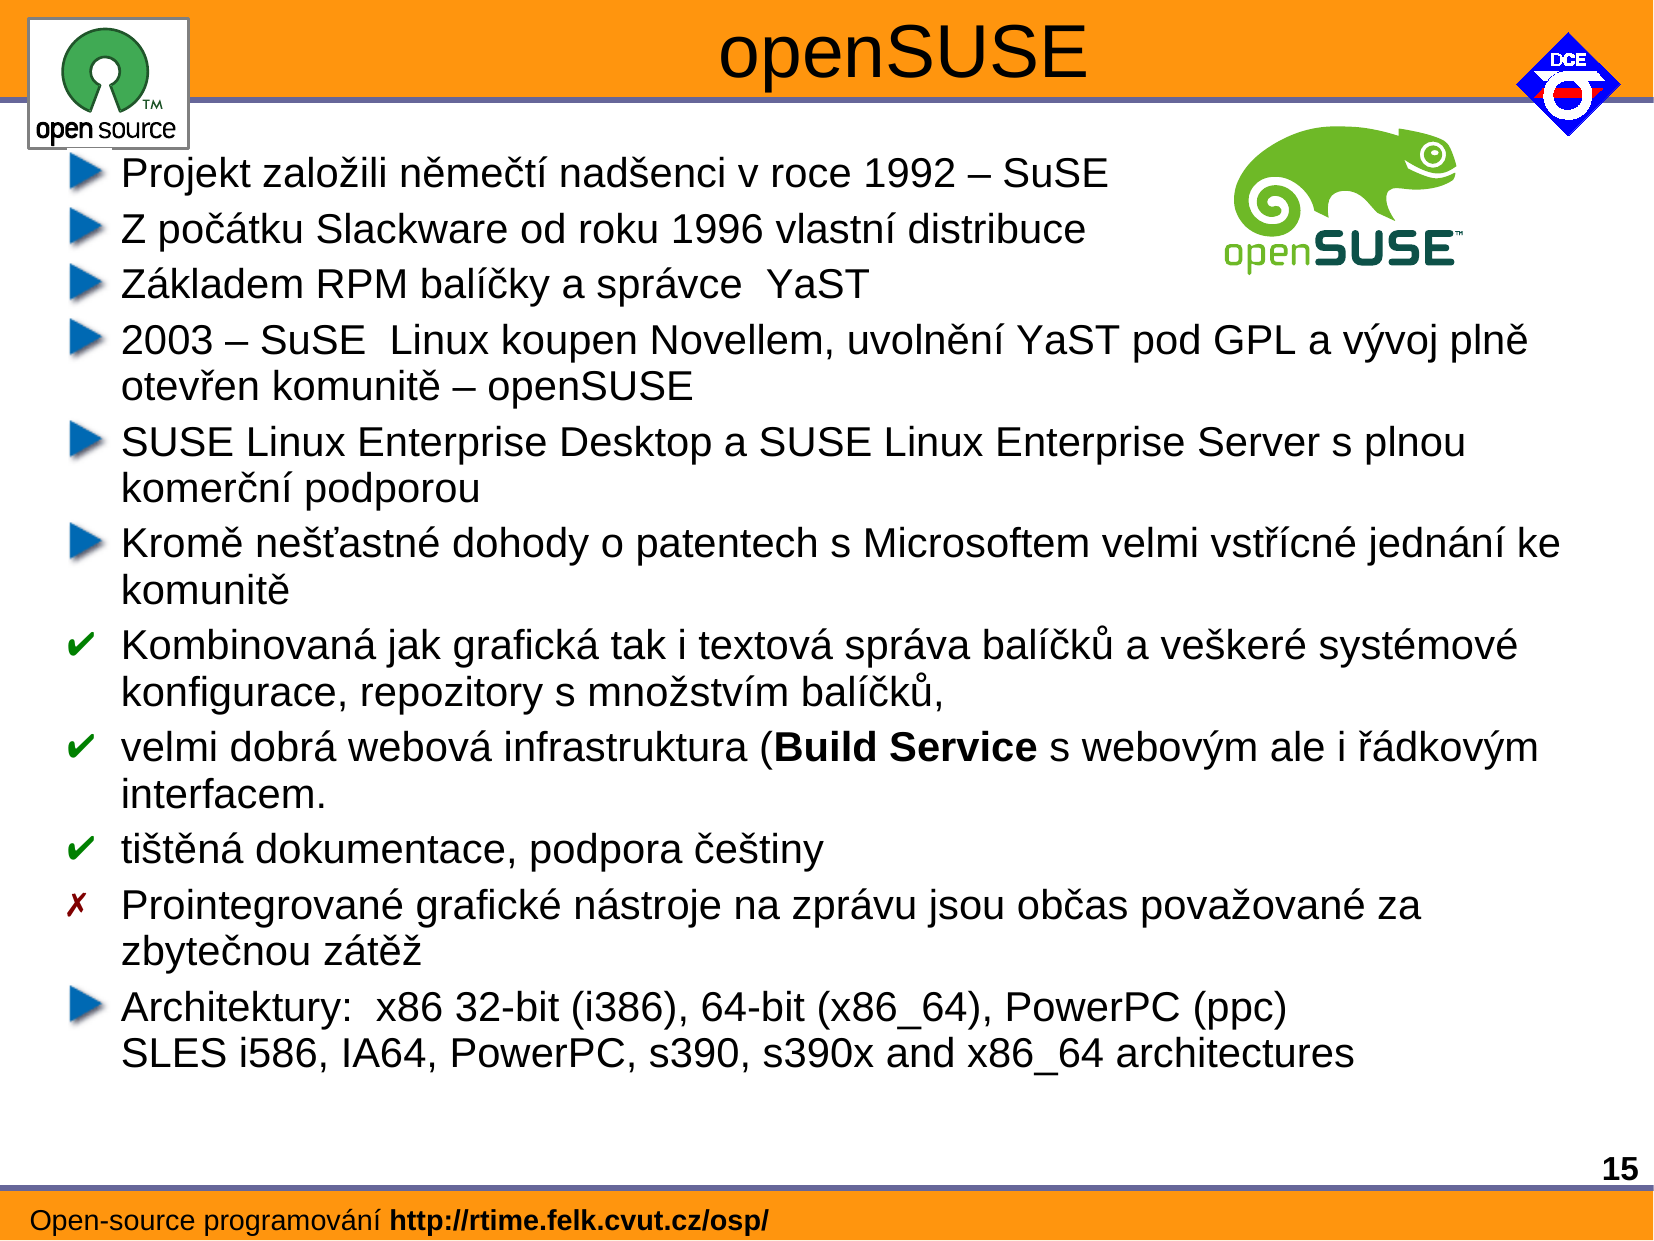

# openSUSE
Projekt založili němečtí nadšenci v roce 1992 – SuSE
Z počátku Slackware od roku 1996 vlastní distribuce
Základem RPM balíčky a správce YaST
2003 – SuSE Linux koupen Novellem, uvolnění YaST pod GPL a vývoj plně otevřen komunitě – openSUSE
SUSE Linux Enterprise Desktop a SUSE Linux Enterprise Server s plnou komerční podporou
Kromě nešťastné dohody o patentech s Microsoftem velmi vstřícné jednání ke komunitě
Kombinovaná jak grafická tak i textová správa balíčků a veškeré systémové konfigurace, repozitory s množstvím balíčků,
velmi dobrá webová infrastruktura (Build Service s webovým ale i řádkovým interfacem.
tištěná dokumentace, podpora češtiny
Prointegrované grafické nástroje na zprávu jsou občas považované za zbytečnou zátěž
Architektury: x86 32-bit (i386), 64-bit (x86_64), PowerPC (ppc)
SLES i586, IA64, PowerPC, s390, s390x and x86_64 architectures